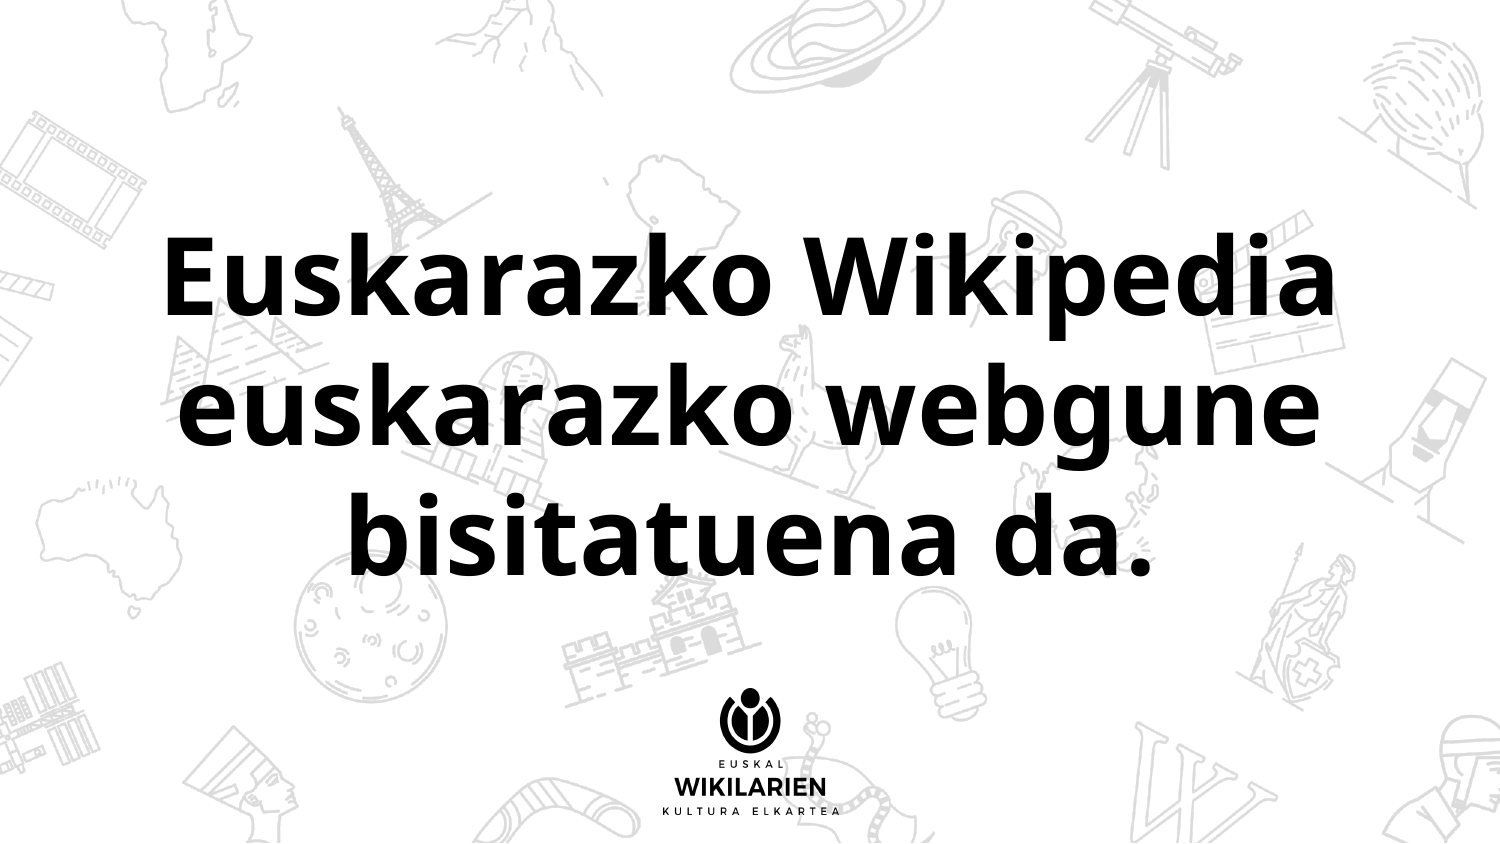

# Euskarazko Wikipedia euskarazko webgune bisitatuena da.